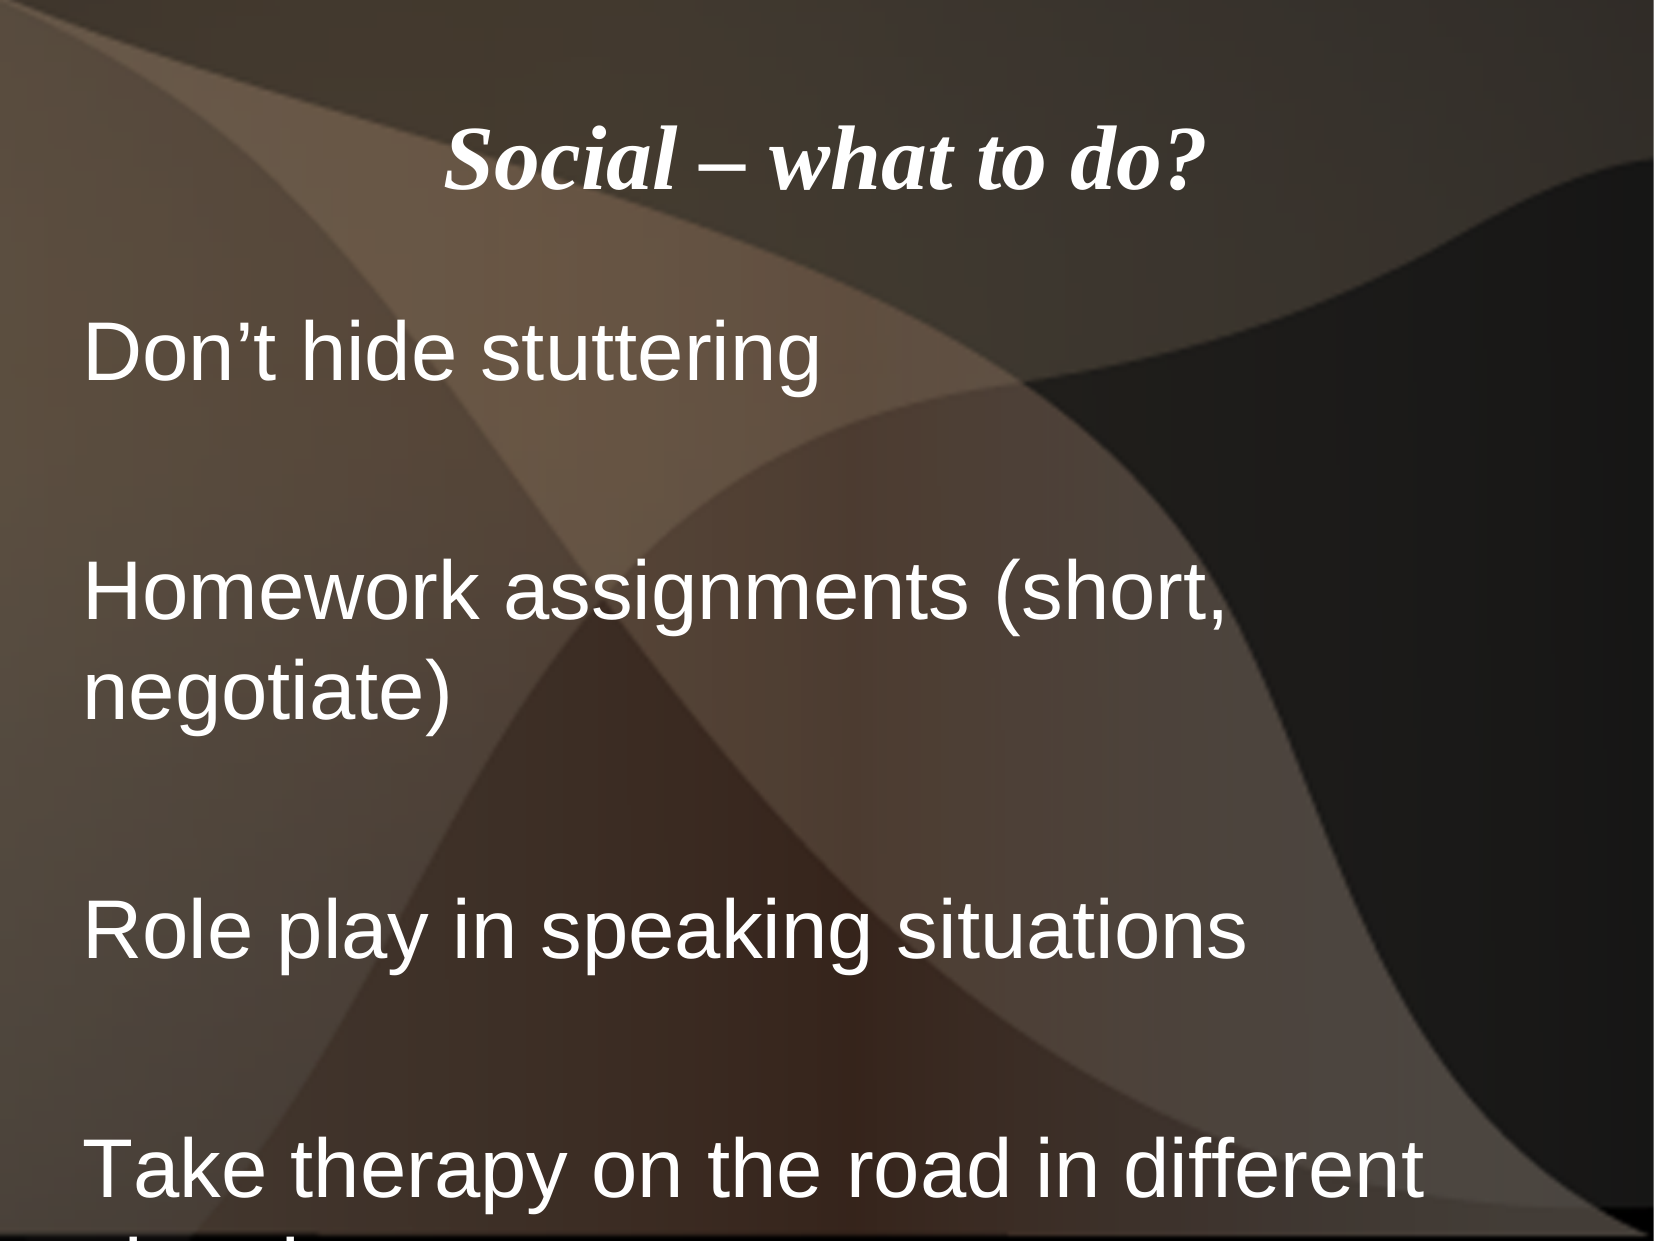

# Social – what to do?
Don’t hide stuttering
Homework assignments (short, negotiate)
Role play in speaking situations
Take therapy on the road in different situations